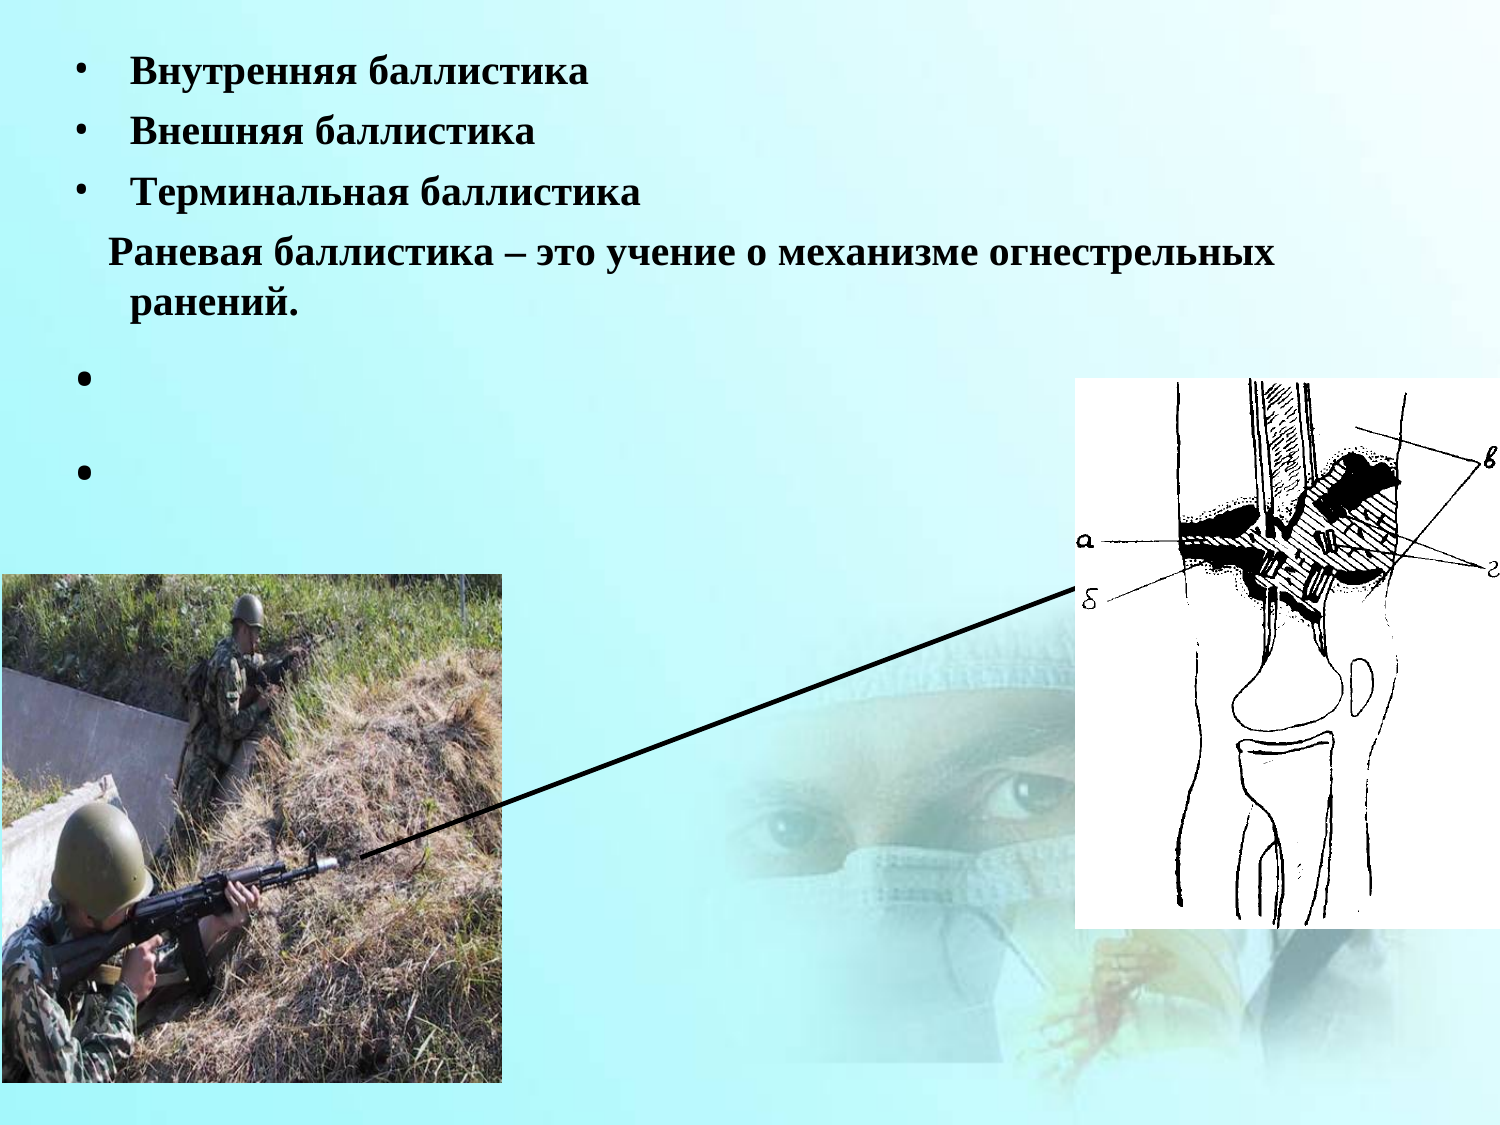

Внутренняя баллистика
Внешняя баллистика
Терминальная баллистика
 Раневая баллистика – это учение о механизме огнестрельных ранений.